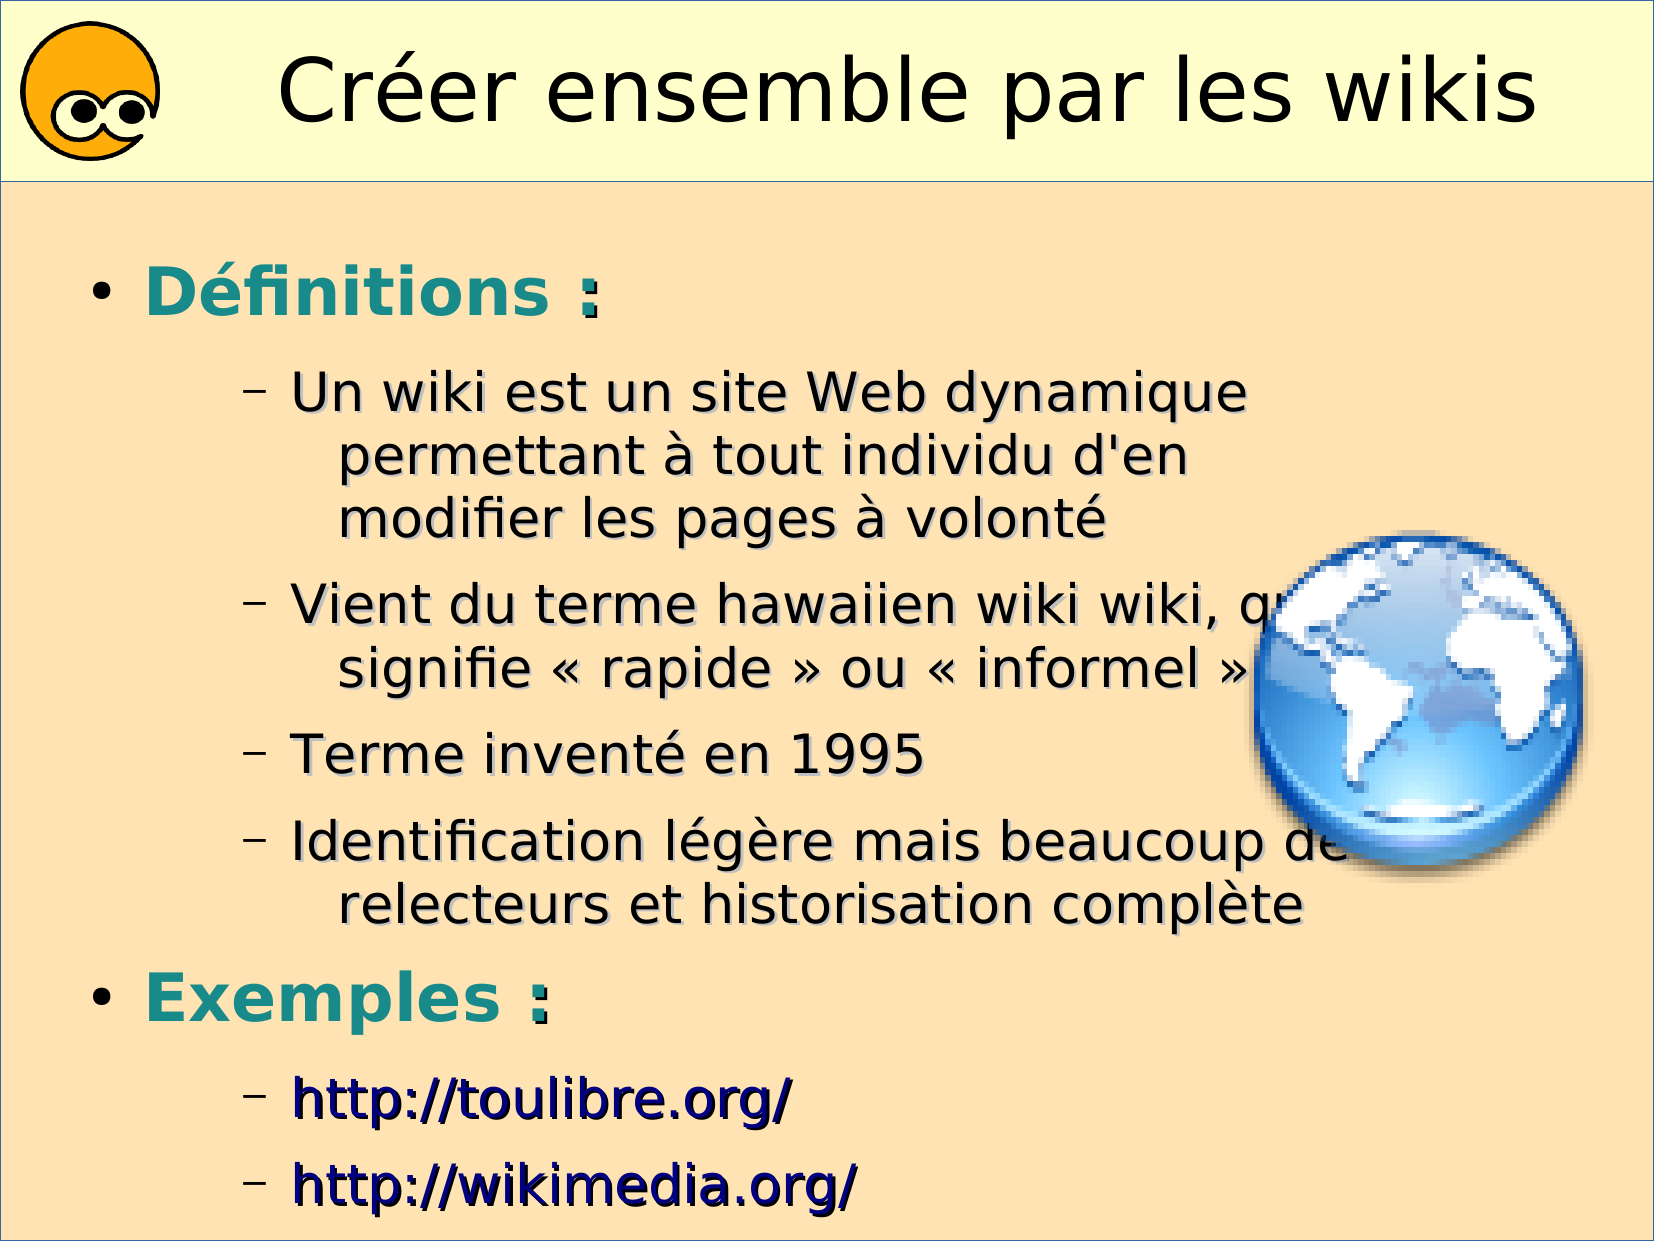

# Créer ensemble par les wikis
Définitions :
Un wiki est un site Web dynamique permettant à tout individu d'en modifier les pages à volonté
Vient du terme hawaiien wiki wiki, qui signifie « rapide » ou « informel »
Terme inventé en 1995
Identification légère mais beaucoup de relecteurs et historisation complète
Exemples :
http://toulibre.org/
http://wikimedia.org/